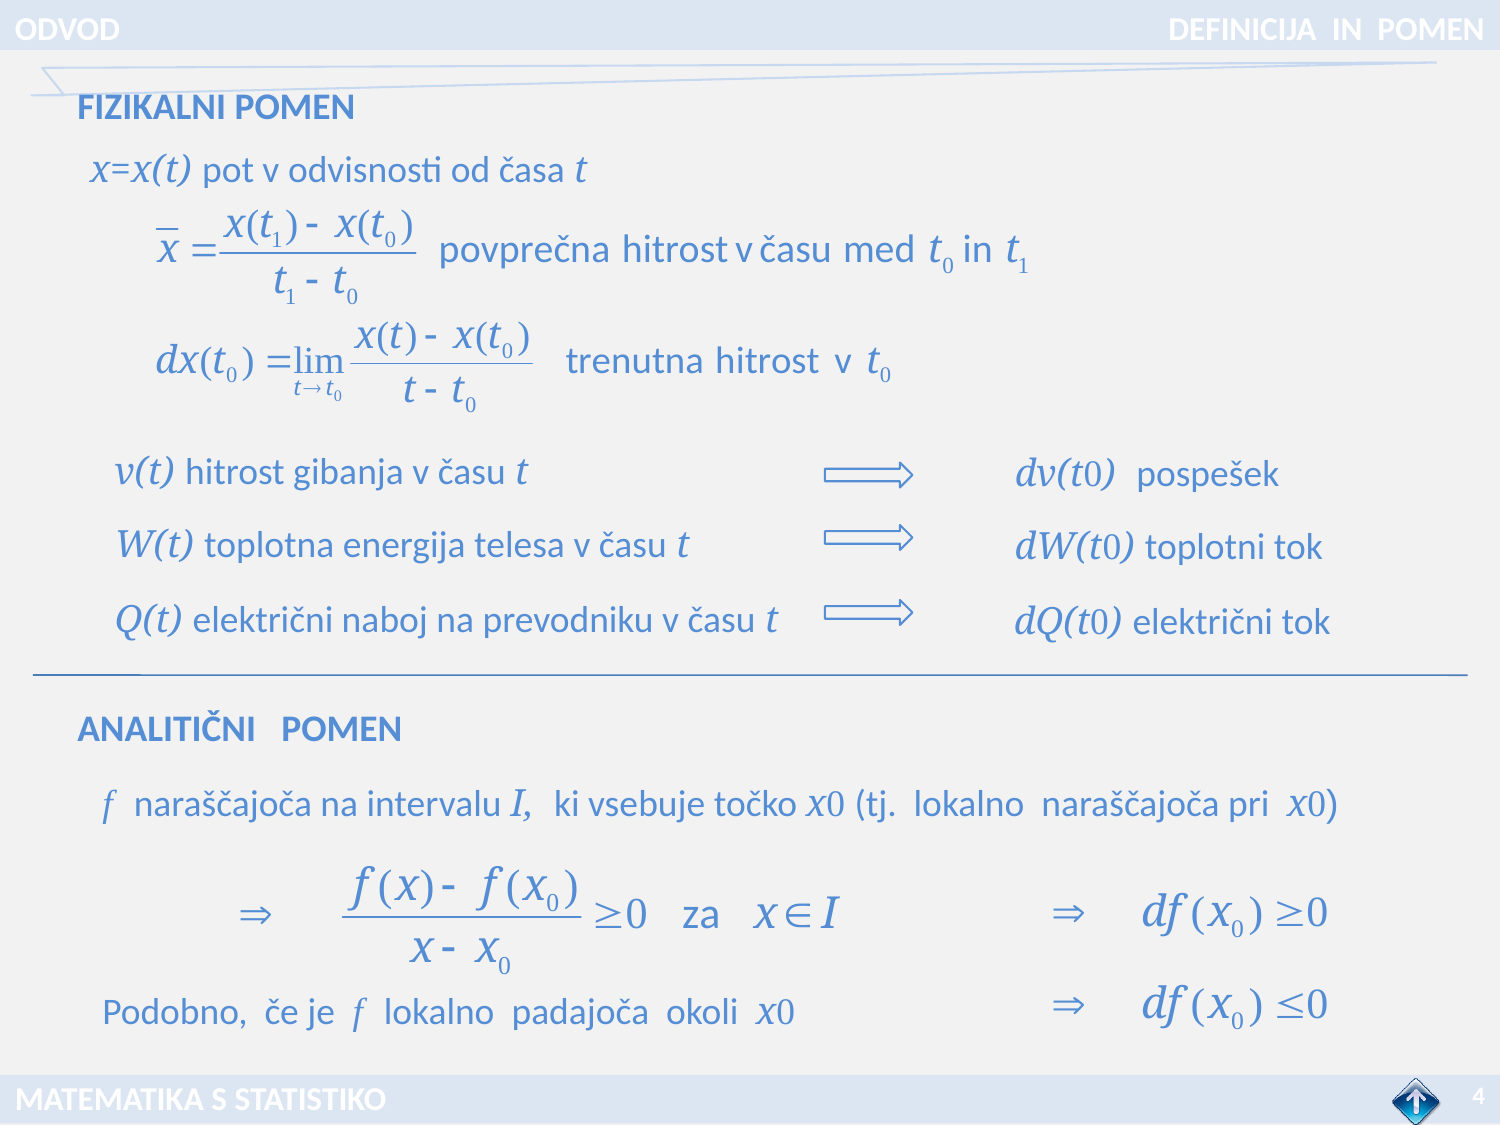

ODVOD
DEFINICIJA IN POMEN
FIZIKALNI POMEN
x=x(t) pot v odvisnosti od časa t
v(t) hitrost gibanja v času t
dv(t0) pospešek
W(t) toplotna energija telesa v času t
dW(t0) toplotni tok
Q(t) električni naboj na prevodniku v času t
dQ(t0) električni tok
ANALITIČNI POMEN
f naraščajoča na intervalu I, ki vsebuje točko x0 (tj. lokalno naraščajoča pri x0)
Podobno, če je f lokalno padajoča okoli x0
MATEMATIKA S STATISTIKO